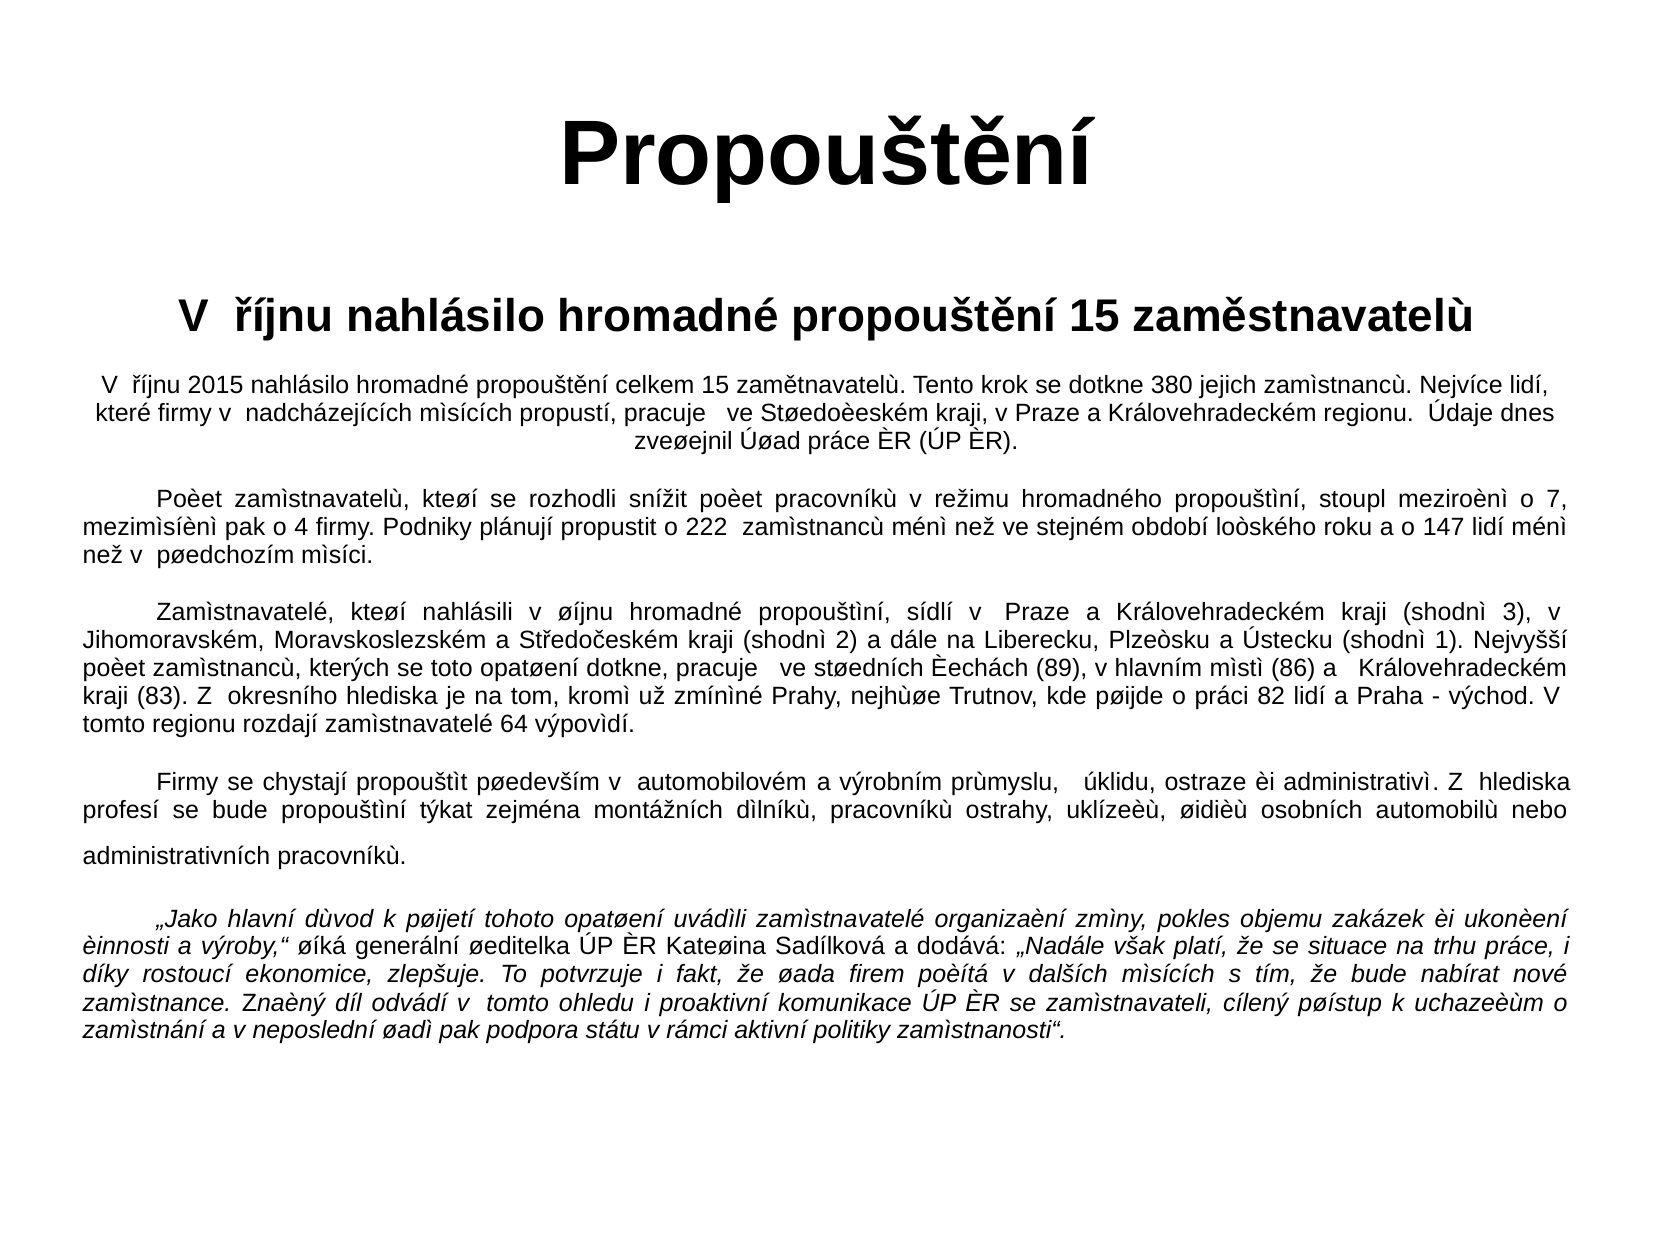

# Propouštění
V  říjnu nahlásilo hromadné propouštění 15 zaměstnavatelù
V  říjnu 2015 nahlásilo hromadné propouštění celkem 15 zamětnavatelù. Tento krok se dotkne 380 jejich zamìstnancù. Nejvíce lidí, které firmy v  nadcházejících mìsících propustí, pracuje   ve Støedoèeském kraji, v Praze a Královehradeckém regionu. Údaje dnes zveøejnil Úøad práce ÈR (ÚP ÈR).
Poèet zamìstnavatelù, kteøí se rozhodli snížit poèet pracovníkù v režimu hromadného propouštìní, stoupl meziroènì o 7, mezimìsíènì pak o 4 firmy. Podniky plánují propustit o 222  zamìstnancù ménì než ve stejném období loòského roku a o 147 lidí ménì než v  pøedchozím mìsíci.
Zamìstnavatelé, kteøí nahlásili v øíjnu hromadné propouštìní, sídlí v  Praze a Královehradeckém kraji (shodnì 3), v  Jihomoravském, Moravskoslezském a Středočeském kraji (shodnì 2) a dále na Liberecku, Plzeòsku a Ústecku (shodnì 1). Nejvyšší poèet zamìstnancù, kterých se toto opatøení dotkne, pracuje   ve støedních Èechách (89), v hlavním mìstì (86) a   Královehradeckém kraji (83). Z  okresního hlediska je na tom, kromì už zmínìné Prahy, nejhùøe Trutnov, kde pøijde o práci 82 lidí a Praha - východ. V  tomto regionu rozdají zamìstnavatelé 64 výpovìdí.
Firmy se chystají propouštìt pøedevším v  automobilovém a výrobním prùmyslu,   úklidu, ostraze èi administrativì. Z  hlediska profesí se bude propouštìní týkat zejména montážních dìlníkù, pracovníkù ostrahy, uklízeèù, øidièù osobních automobilù nebo administrativních pracovníkù.
„Jako hlavní dùvod k pøijetí tohoto opatøení uvádìli zamìstnavatelé organizaèní zmìny, pokles objemu zakázek èi ukonèení èinnosti a výroby,“ øíká generální øeditelka ÚP ÈR Kateøina Sadílková a dodává: „Nadále však platí, že se situace na trhu práce, i díky rostoucí ekonomice, zlepšuje. To potvrzuje i fakt, že øada firem poèítá v dalších mìsících s tím, že bude nabírat nové zamìstnance. Znaèný díl odvádí v  tomto ohledu i proaktivní komunikace ÚP ÈR se zamìstnavateli, cílený pøístup k uchazeèùm o zamìstnání a v neposlední øadì pak podpora státu v rámci aktivní politiky zamìstnanosti“.